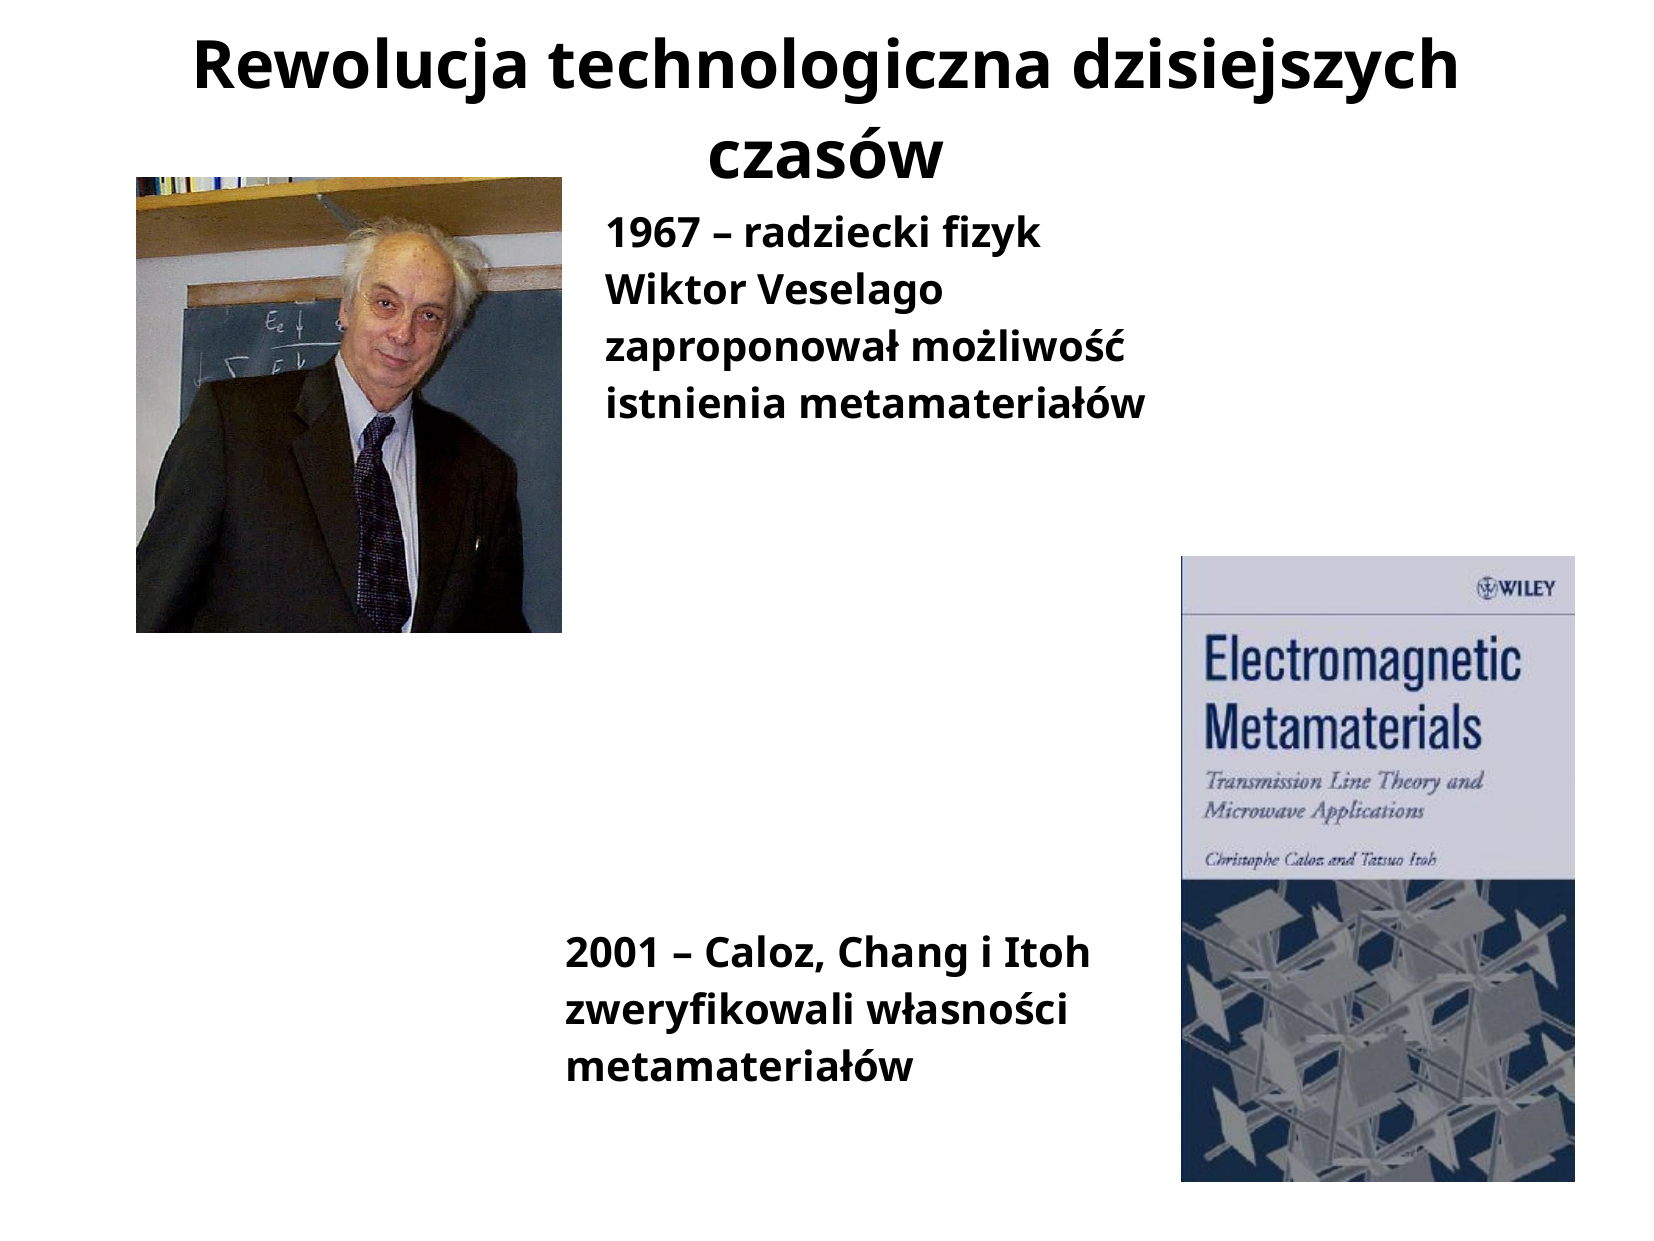

# Rewolucja technologiczna dzisiejszych czasów
1967 – radziecki fizyk Wiktor Veselago zaproponował możliwość istnienia metamateriałów
2001 – Caloz, Chang i Itoh zweryfikowali własności metamateriałów